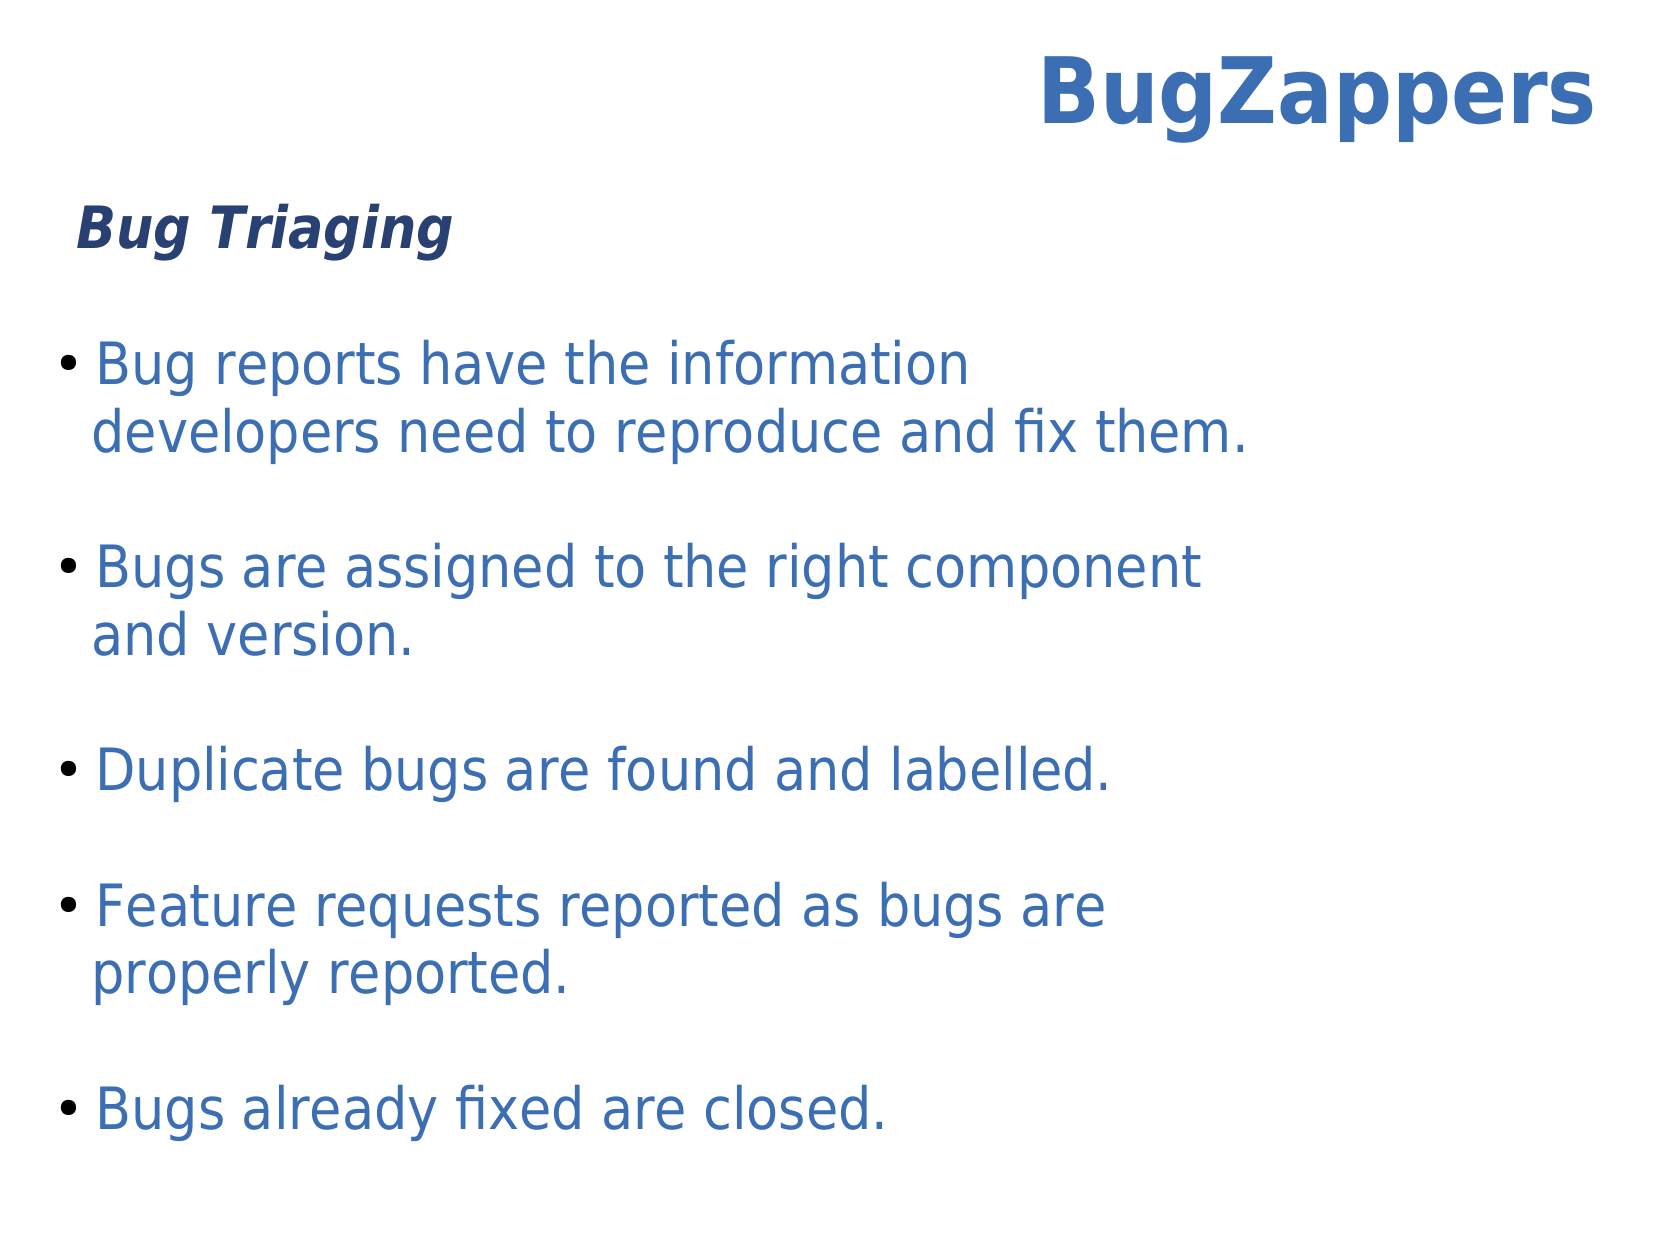

BugZappers
 Bug Triaging
 Bug reports have the information
 developers need to reproduce and fix them.
 Bugs are assigned to the right component
 and version.
 Duplicate bugs are found and labelled.
 Feature requests reported as bugs are
 properly reported.
 Bugs already fixed are closed.